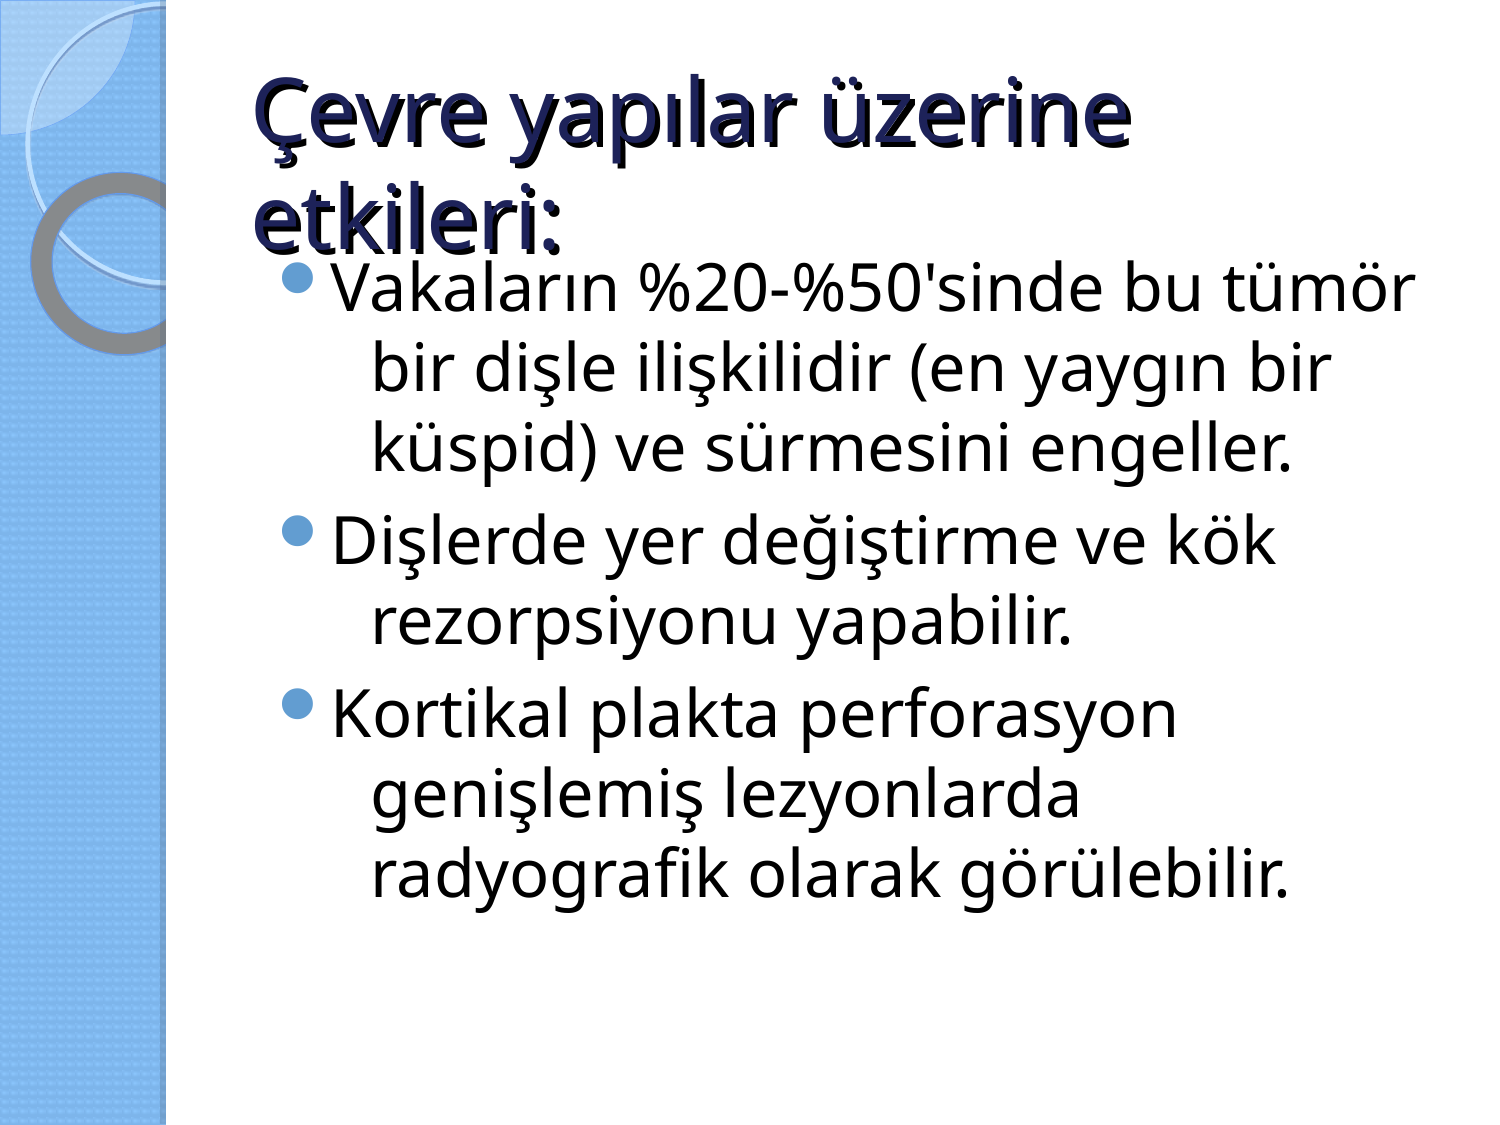

# Çevre yapılar üzerine etkileri:
Vakaların %20-%50'sinde bu tümör bir dişle ilişkilidir (en yaygın bir küspid) ve sürmesini engeller.
Dişlerde yer değiştirme ve kök rezorpsiyonu yapabilir.
Kortikal plakta perforasyon genişlemiş lezyonlarda radyografik olarak görülebilir.